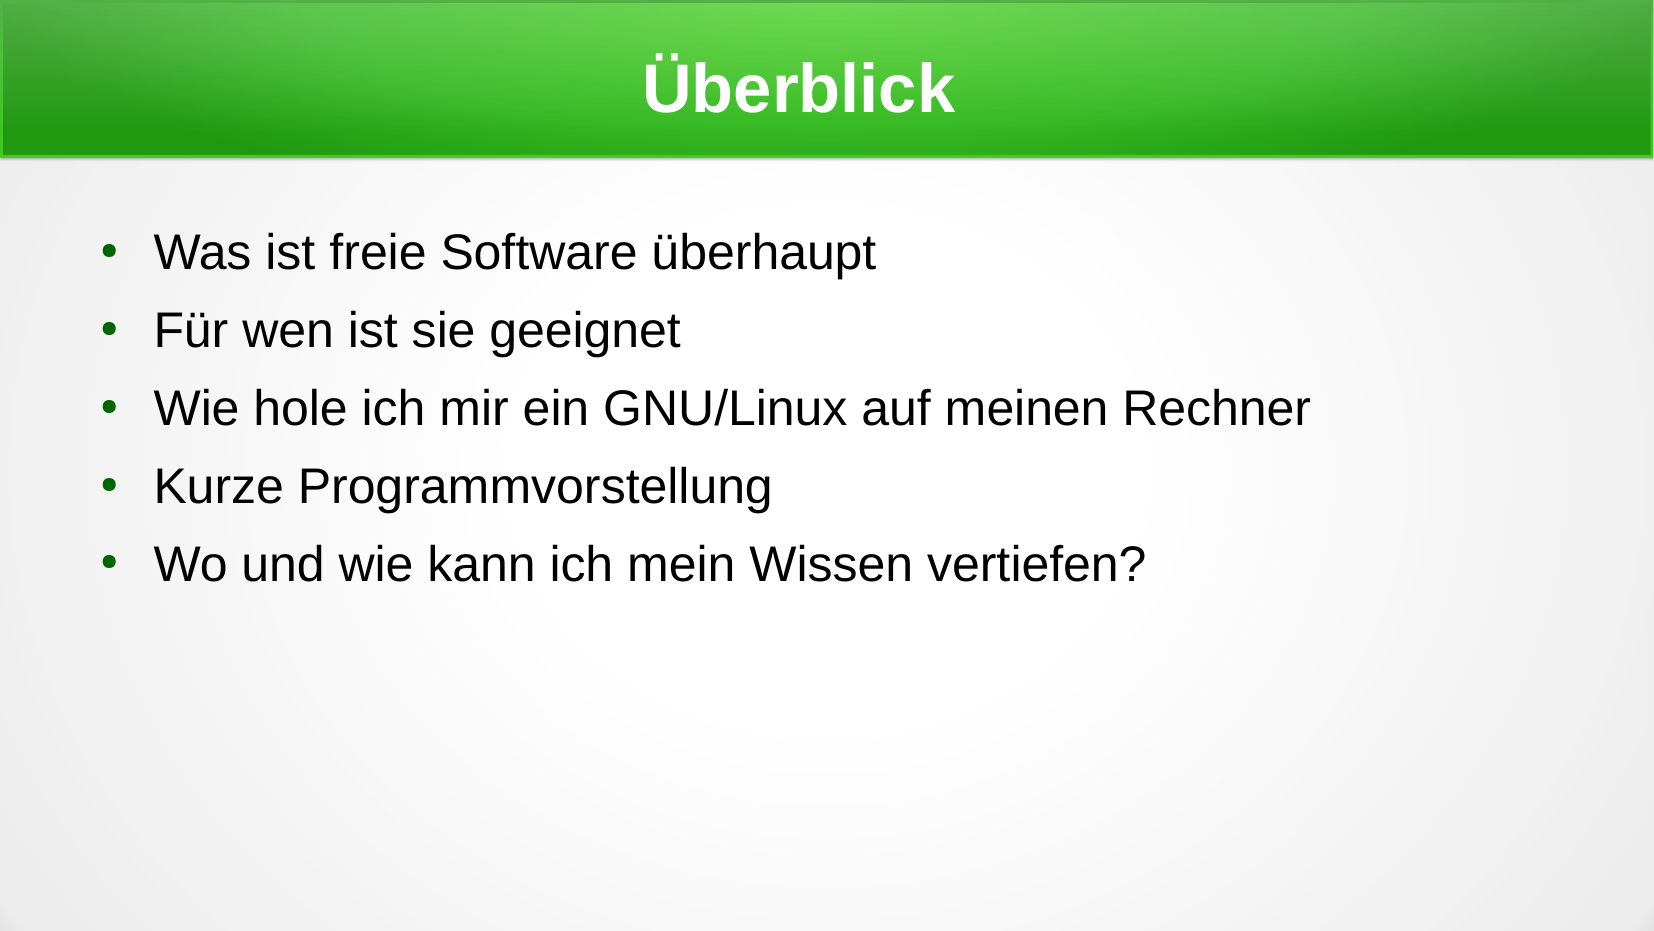

# Überblick
Was ist freie Software überhaupt
Für wen ist sie geeignet
Wie hole ich mir ein GNU/Linux auf meinen Rechner
Kurze Programmvorstellung
Wo und wie kann ich mein Wissen vertiefen?